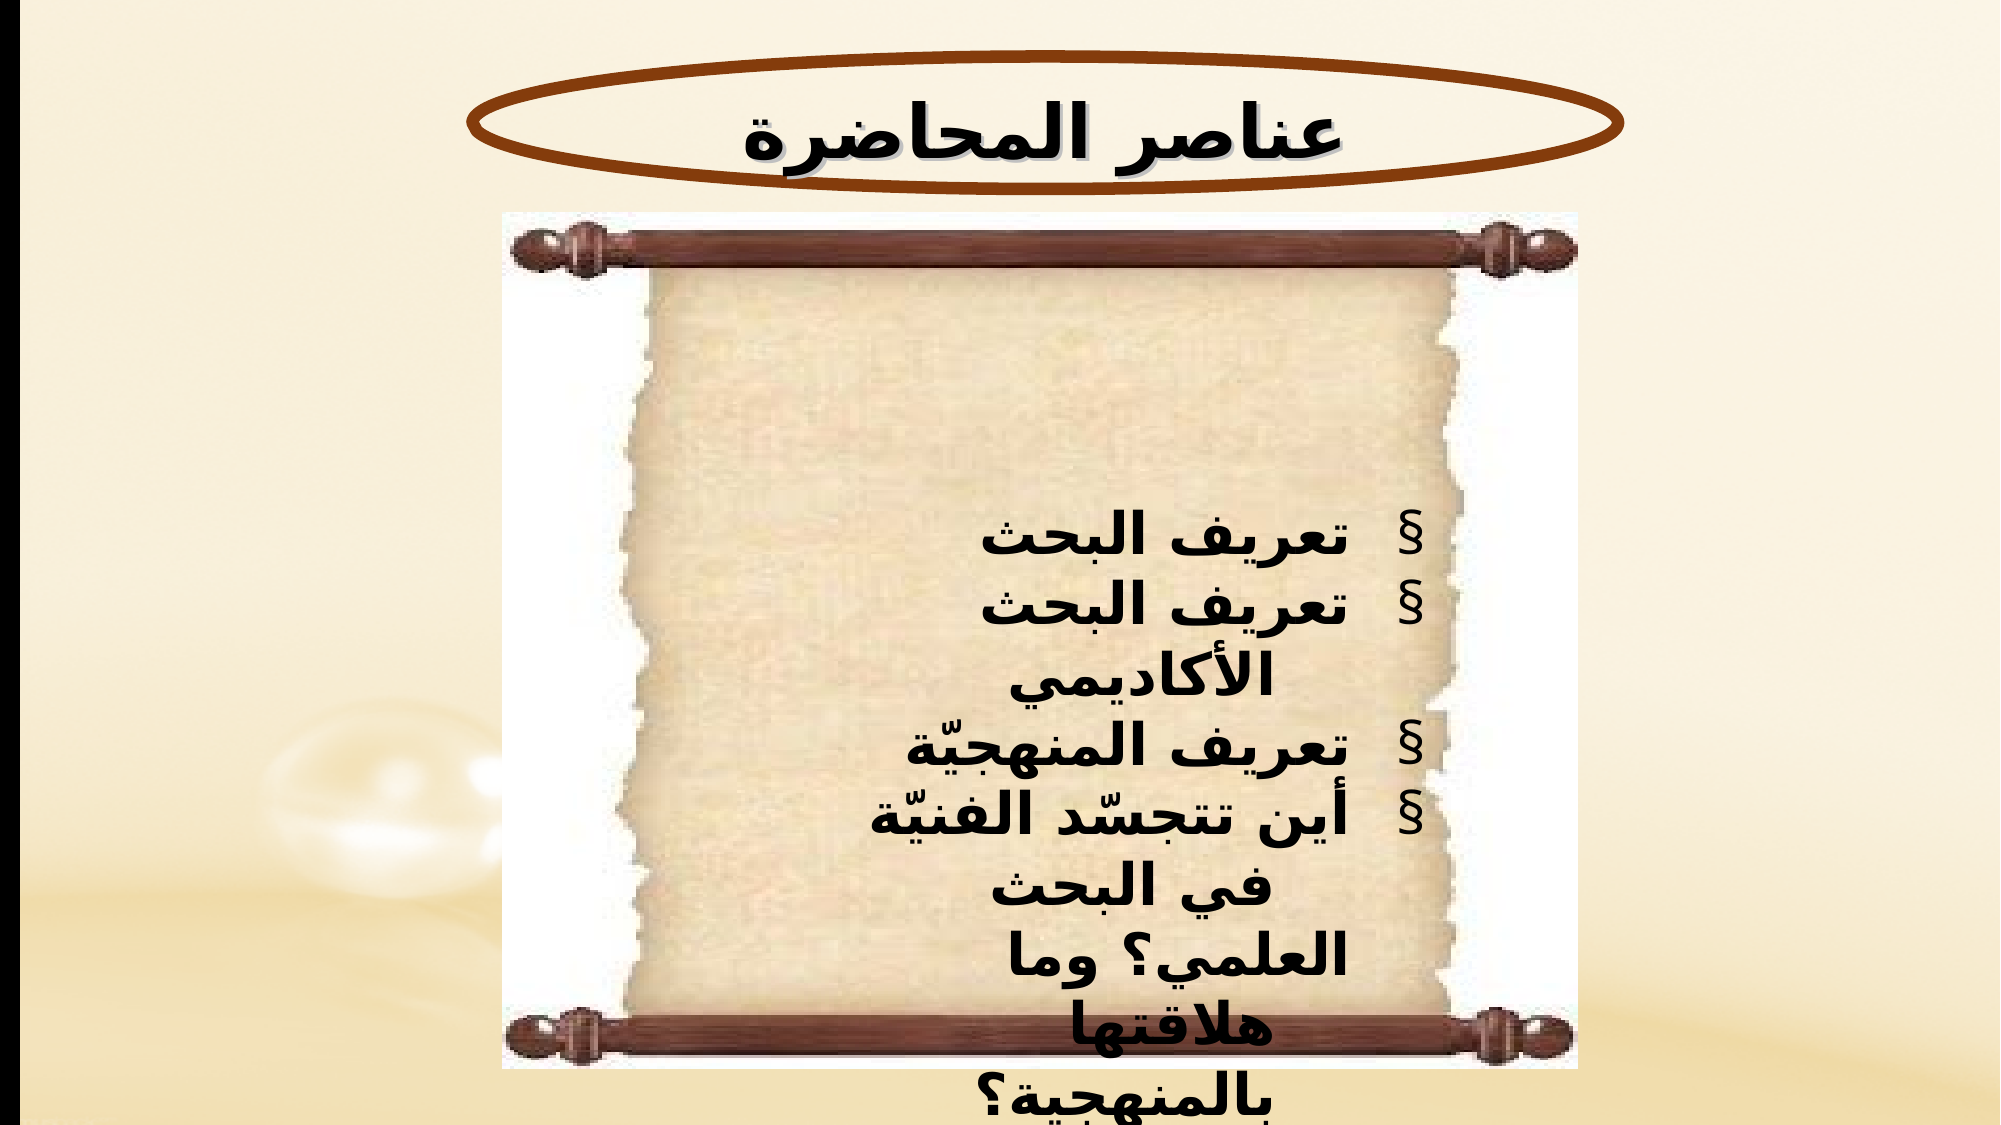

عناصر المحاضرة
تعريف البحث
تعريف البحث الأكاديمي
تعريف المنهجيّة
أين تتجسّد الفنيّة في البحث
العلمي؟ وما هلاقتها بالمنهجية؟